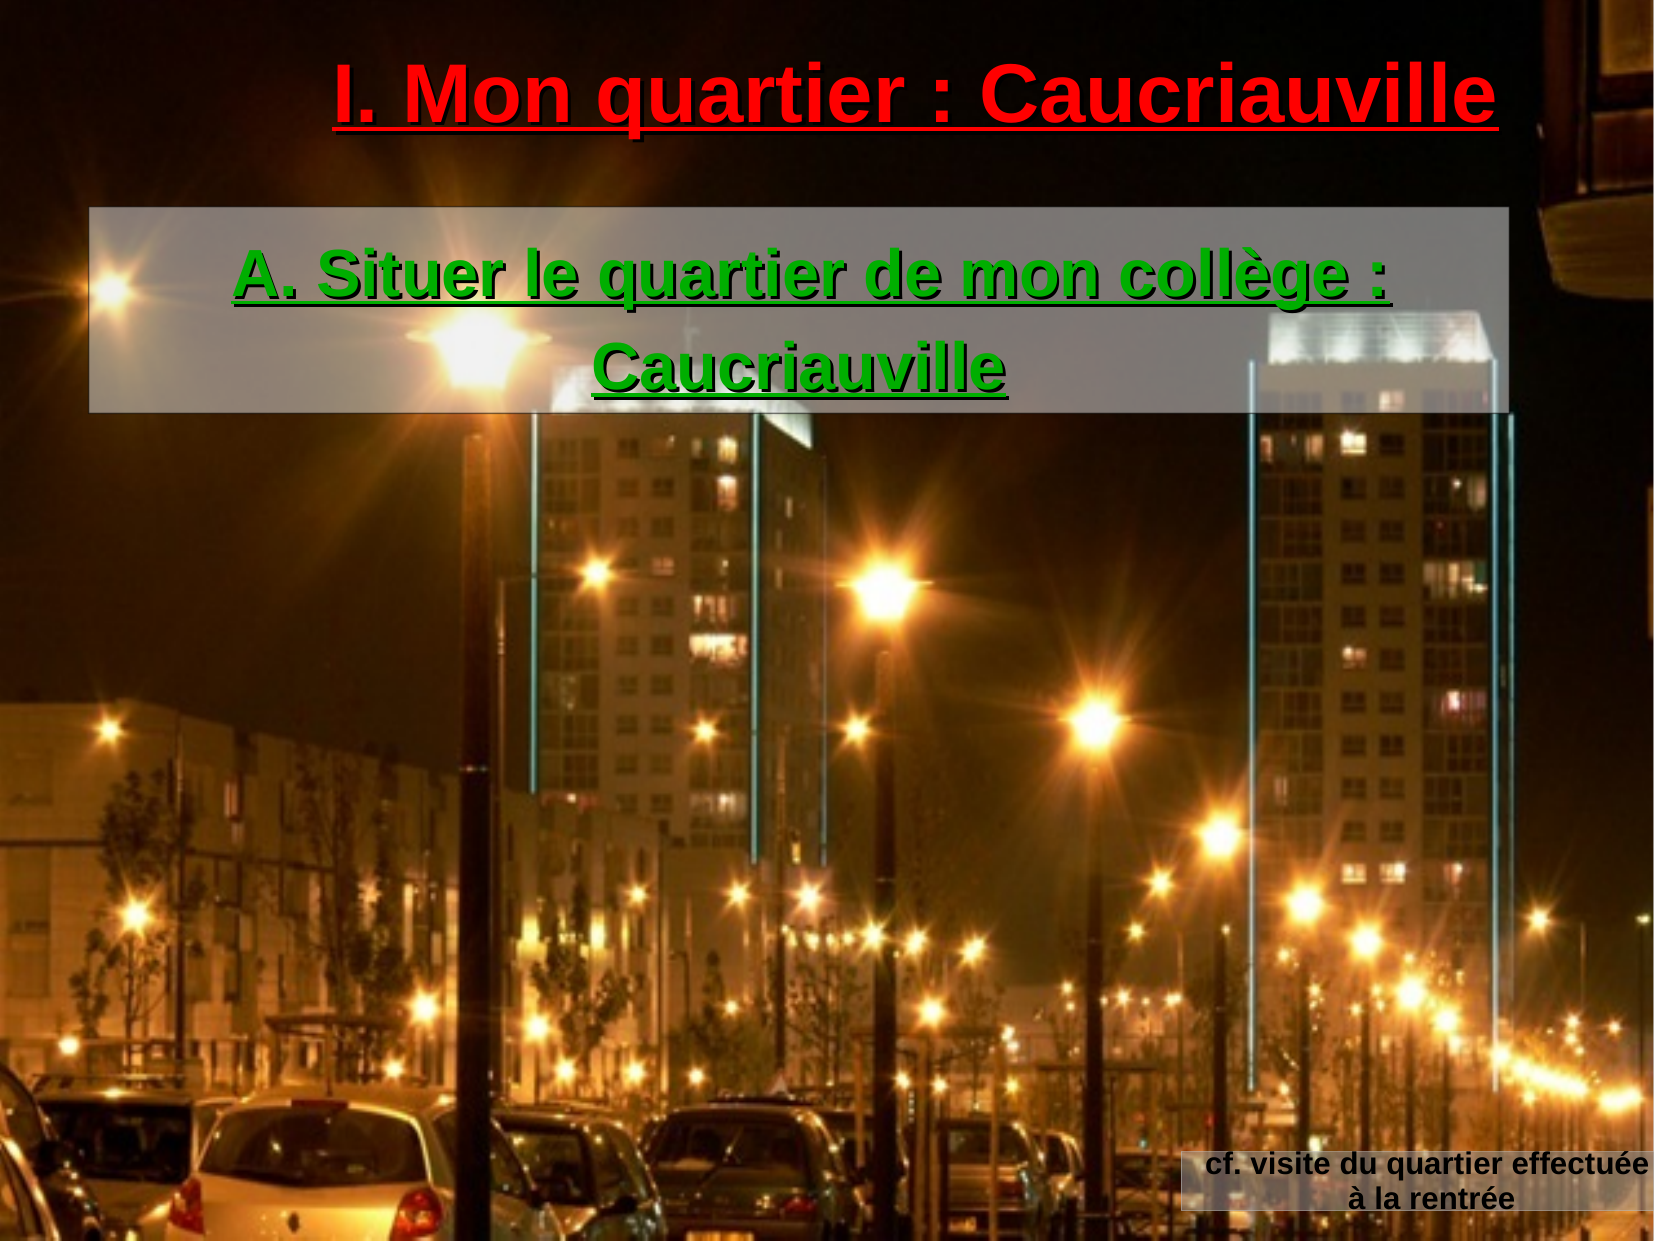

I. Mon quartier : Caucriauville
A. Situer le quartier de mon collège : Caucriauville
cf. visite du quartier effectuée
à la rentrée